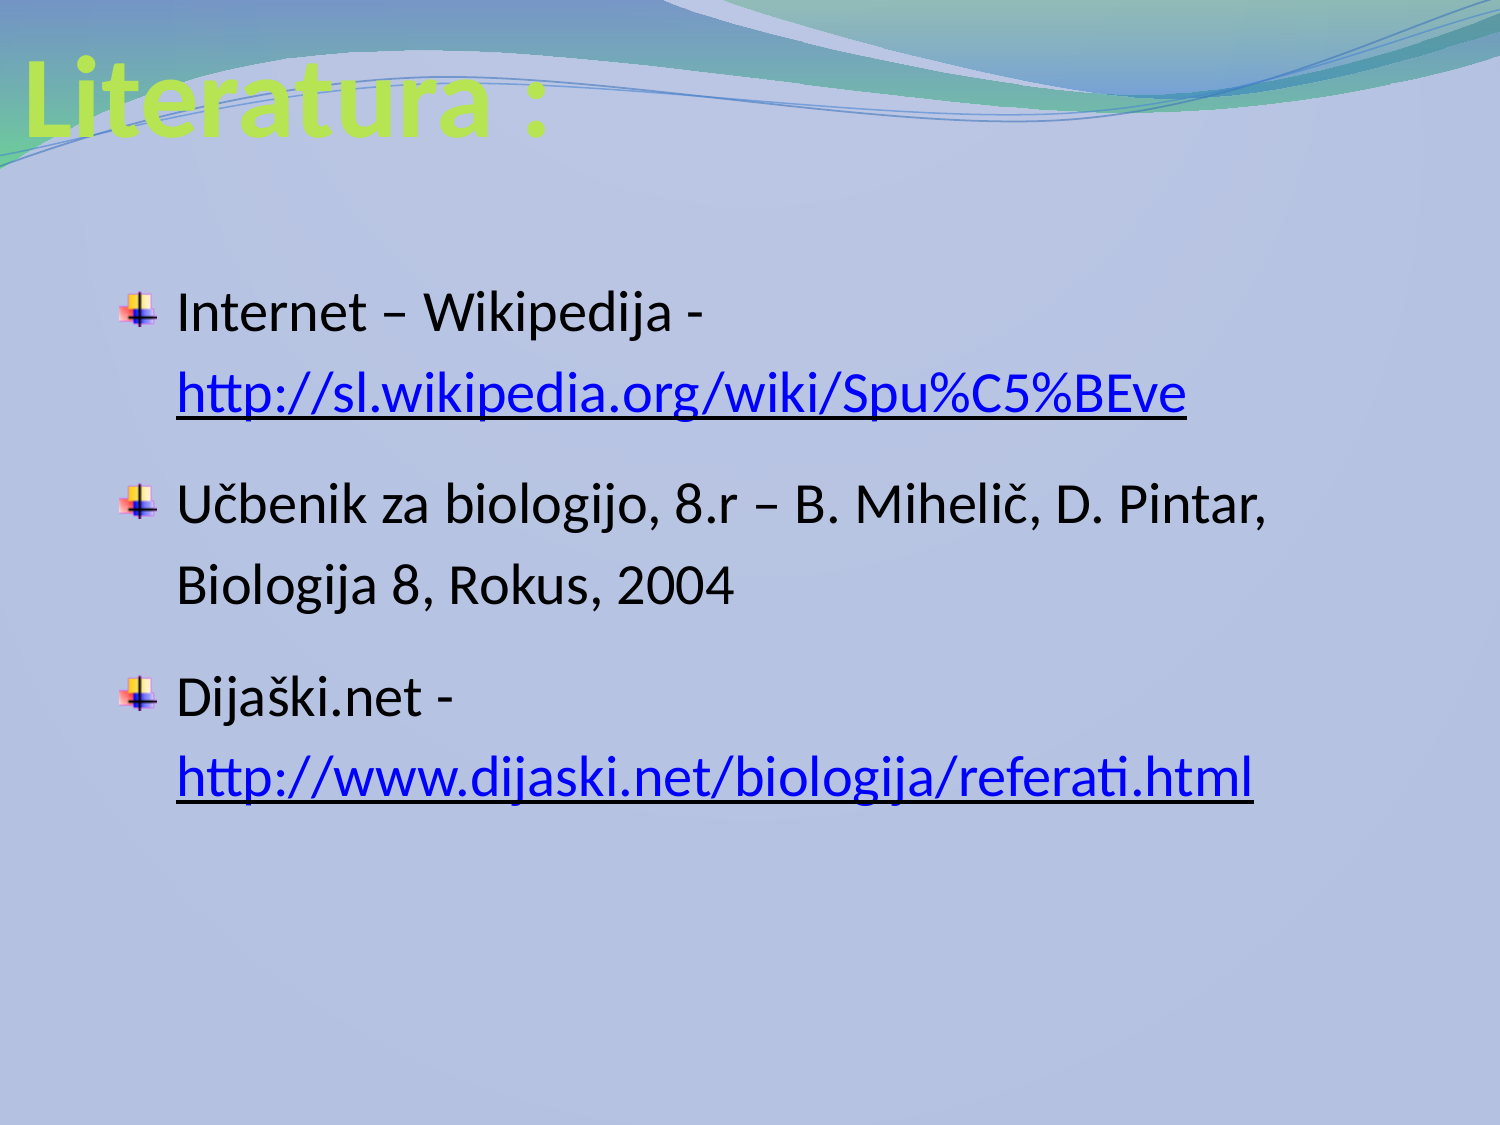

# Literatura :
Internet – Wikipedija - http://sl.wikipedia.org/wiki/Spu%C5%BEve
Učbenik za biologijo, 8.r – B. Mihelič, D. Pintar, Biologija 8, Rokus, 2004
Dijaški.net - http://www.dijaski.net/biologija/referati.html